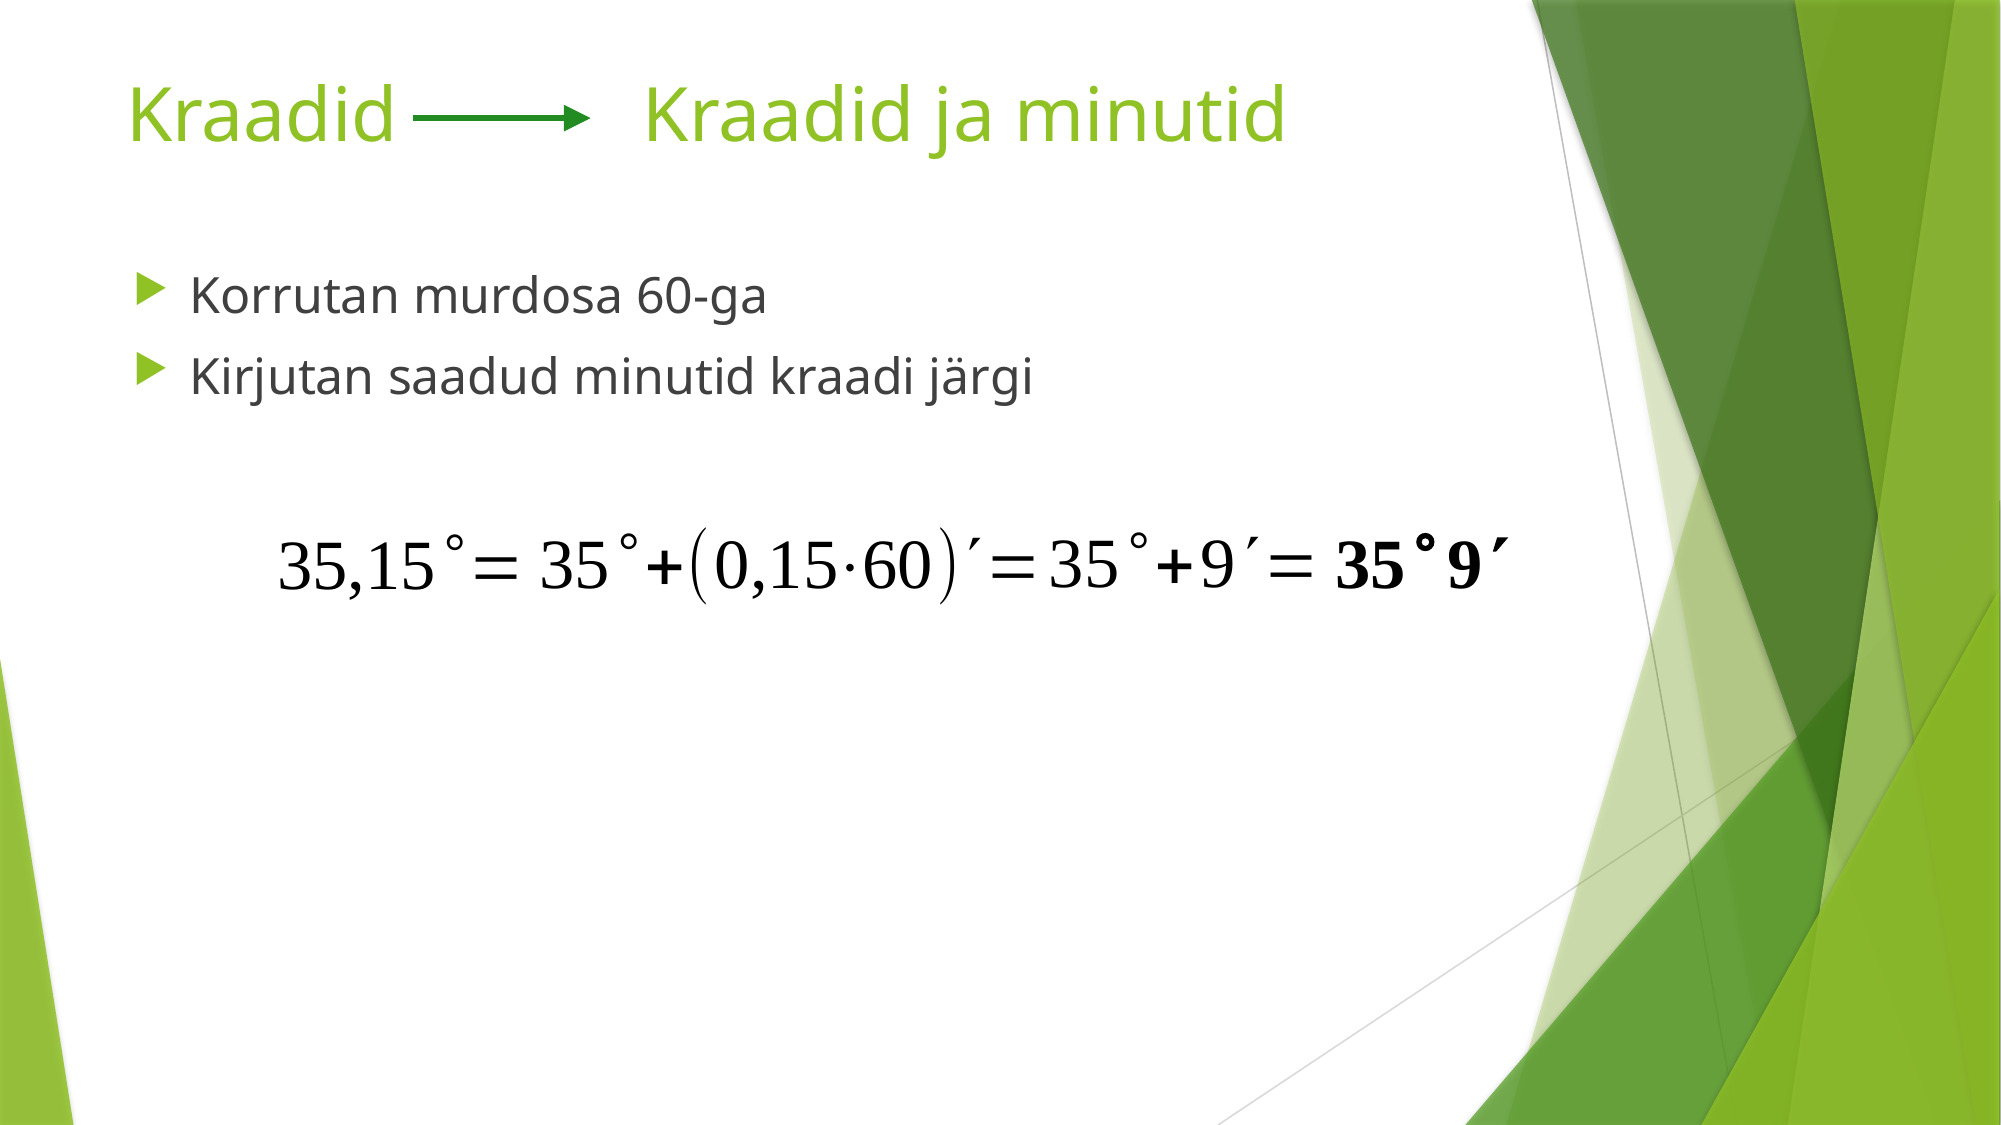

# Kraadid				Kraadid ja minutid
Korrutan murdosa 60-ga
Kirjutan saadud minutid kraadi järgi